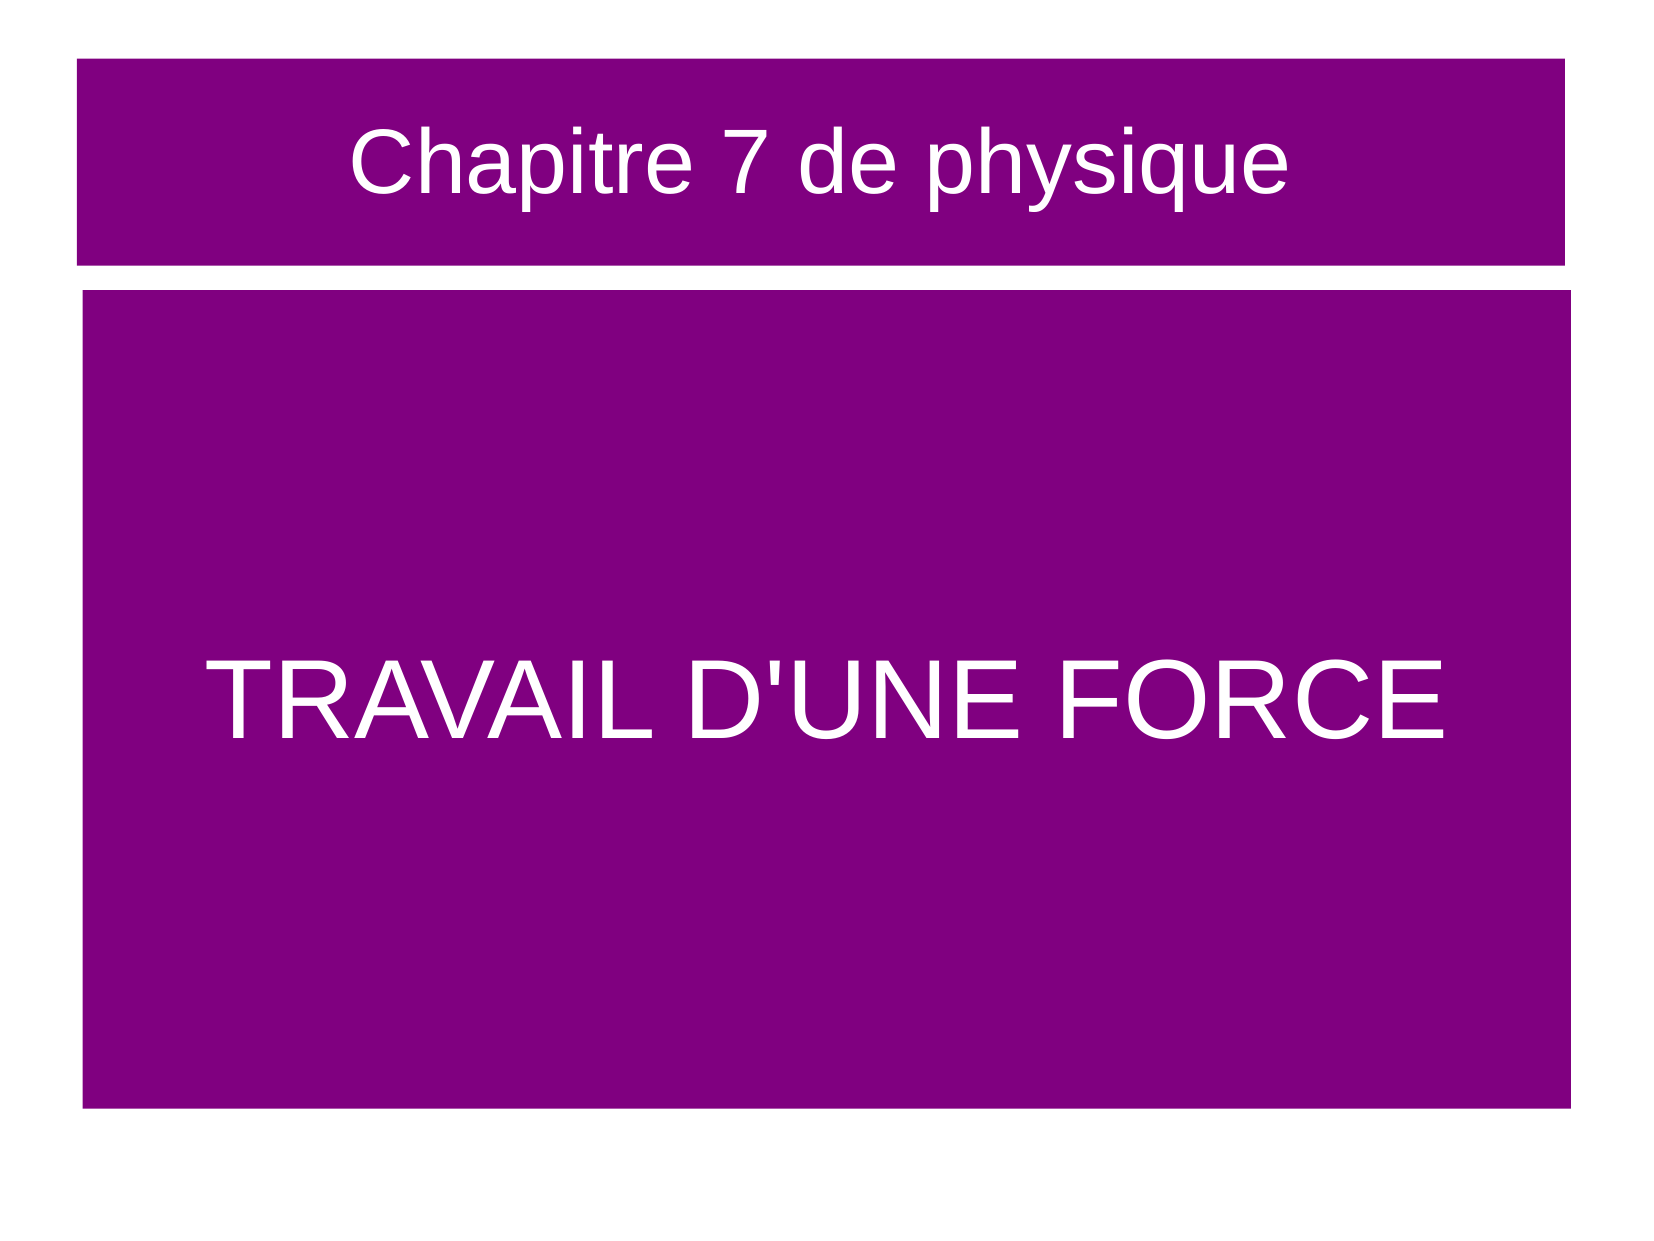

# Chapitre 7 de physique
TRAVAIL D'UNE FORCE